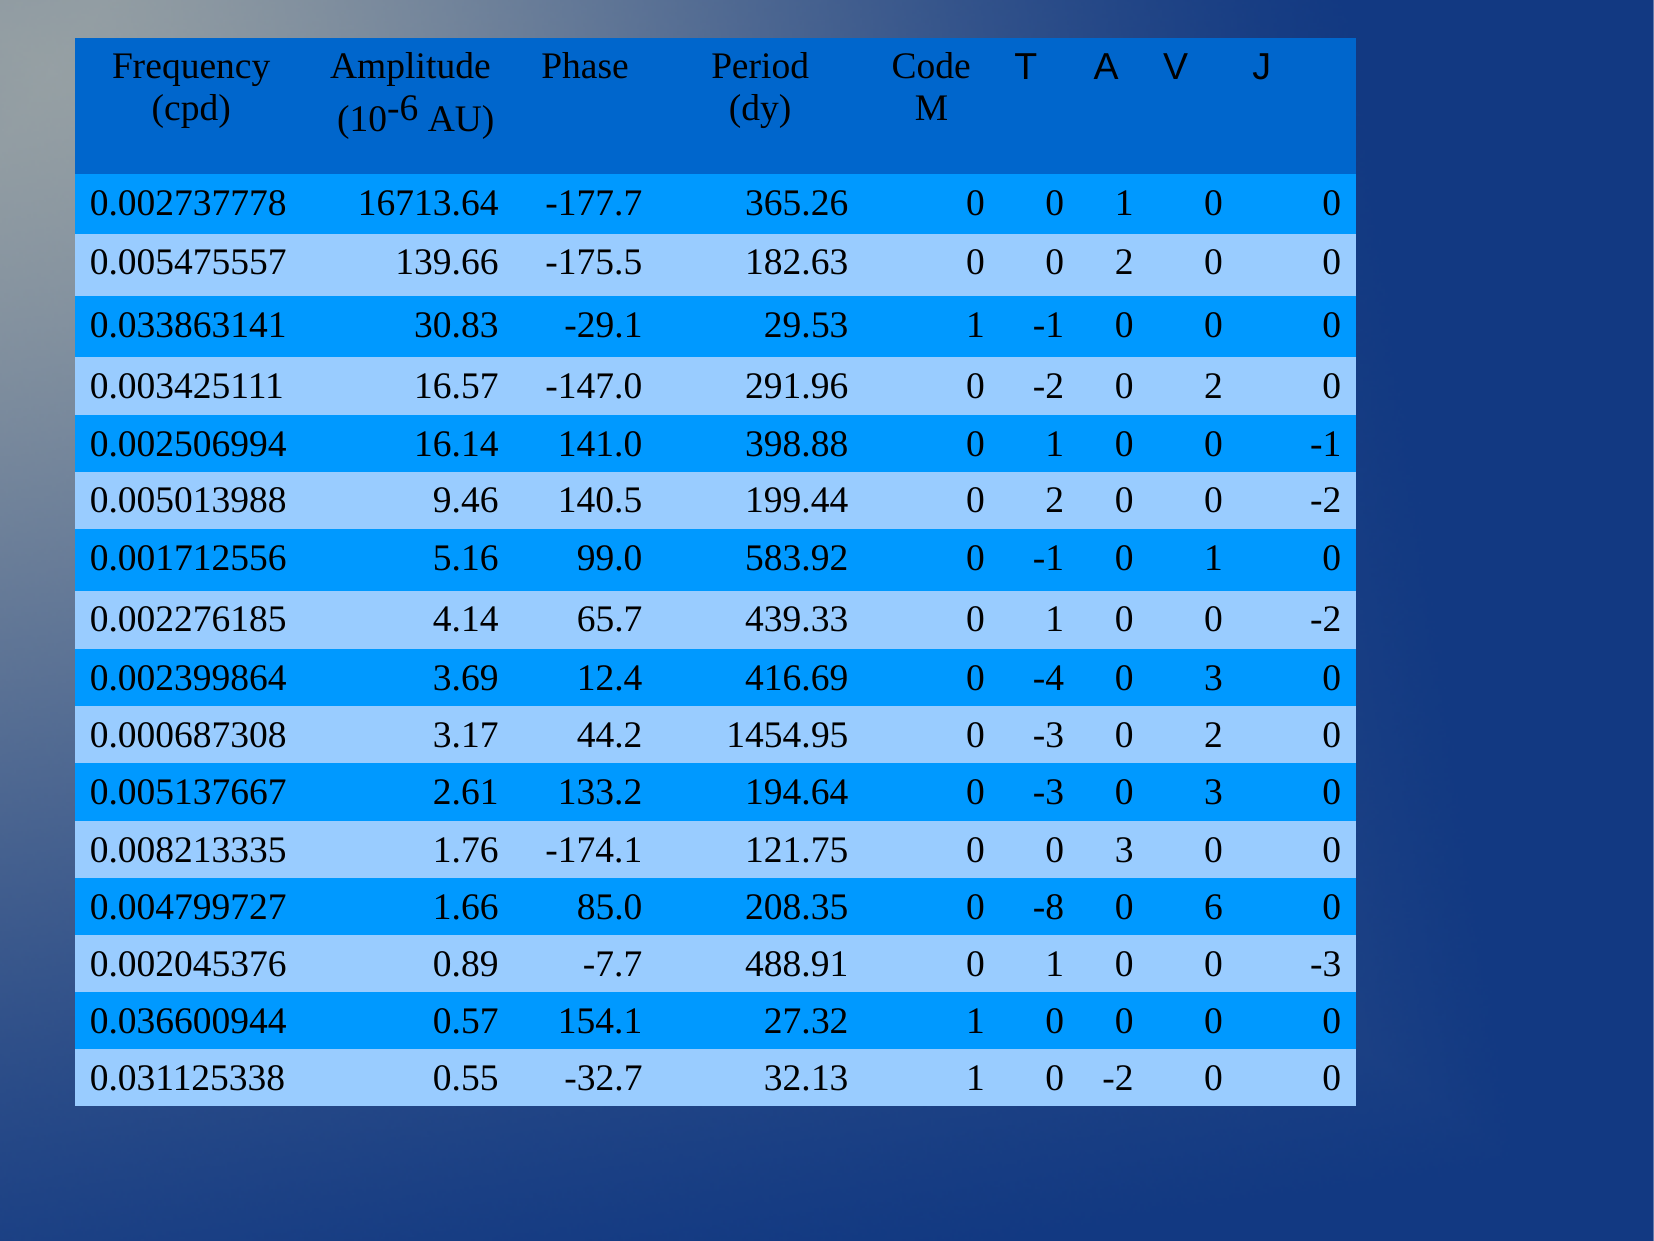

| Frequency (cpd) | Amplitude (10-6 AU) | Phase | Period (dy) | Code M | T | A | V | J |
| --- | --- | --- | --- | --- | --- | --- | --- | --- |
| 0.002737778 | 16713.64 | -177.7 | 365.26 | 0 | 0 | 1 | 0 | 0 |
| 0.005475557 | 139.66 | -175.5 | 182.63 | 0 | 0 | 2 | 0 | 0 |
| 0.033863141 | 30.83 | -29.1 | 29.53 | 1 | -1 | 0 | 0 | 0 |
| 0.003425111 | 16.57 | -147.0 | 291.96 | 0 | -2 | 0 | 2 | 0 |
| 0.002506994 | 16.14 | 141.0 | 398.88 | 0 | 1 | 0 | 0 | -1 |
| 0.005013988 | 9.46 | 140.5 | 199.44 | 0 | 2 | 0 | 0 | -2 |
| 0.001712556 | 5.16 | 99.0 | 583.92 | 0 | -1 | 0 | 1 | 0 |
| 0.002276185 | 4.14 | 65.7 | 439.33 | 0 | 1 | 0 | 0 | -2 |
| 0.002399864 | 3.69 | 12.4 | 416.69 | 0 | -4 | 0 | 3 | 0 |
| 0.000687308 | 3.17 | 44.2 | 1454.95 | 0 | -3 | 0 | 2 | 0 |
| 0.005137667 | 2.61 | 133.2 | 194.64 | 0 | -3 | 0 | 3 | 0 |
| 0.008213335 | 1.76 | -174.1 | 121.75 | 0 | 0 | 3 | 0 | 0 |
| 0.004799727 | 1.66 | 85.0 | 208.35 | 0 | -8 | 0 | 6 | 0 |
| 0.002045376 | 0.89 | -7.7 | 488.91 | 0 | 1 | 0 | 0 | -3 |
| 0.036600944 | 0.57 | 154.1 | 27.32 | 1 | 0 | 0 | 0 | 0 |
| 0.031125338 | 0.55 | -32.7 | 32.13 | 1 | 0 | -2 | 0 | 0 |